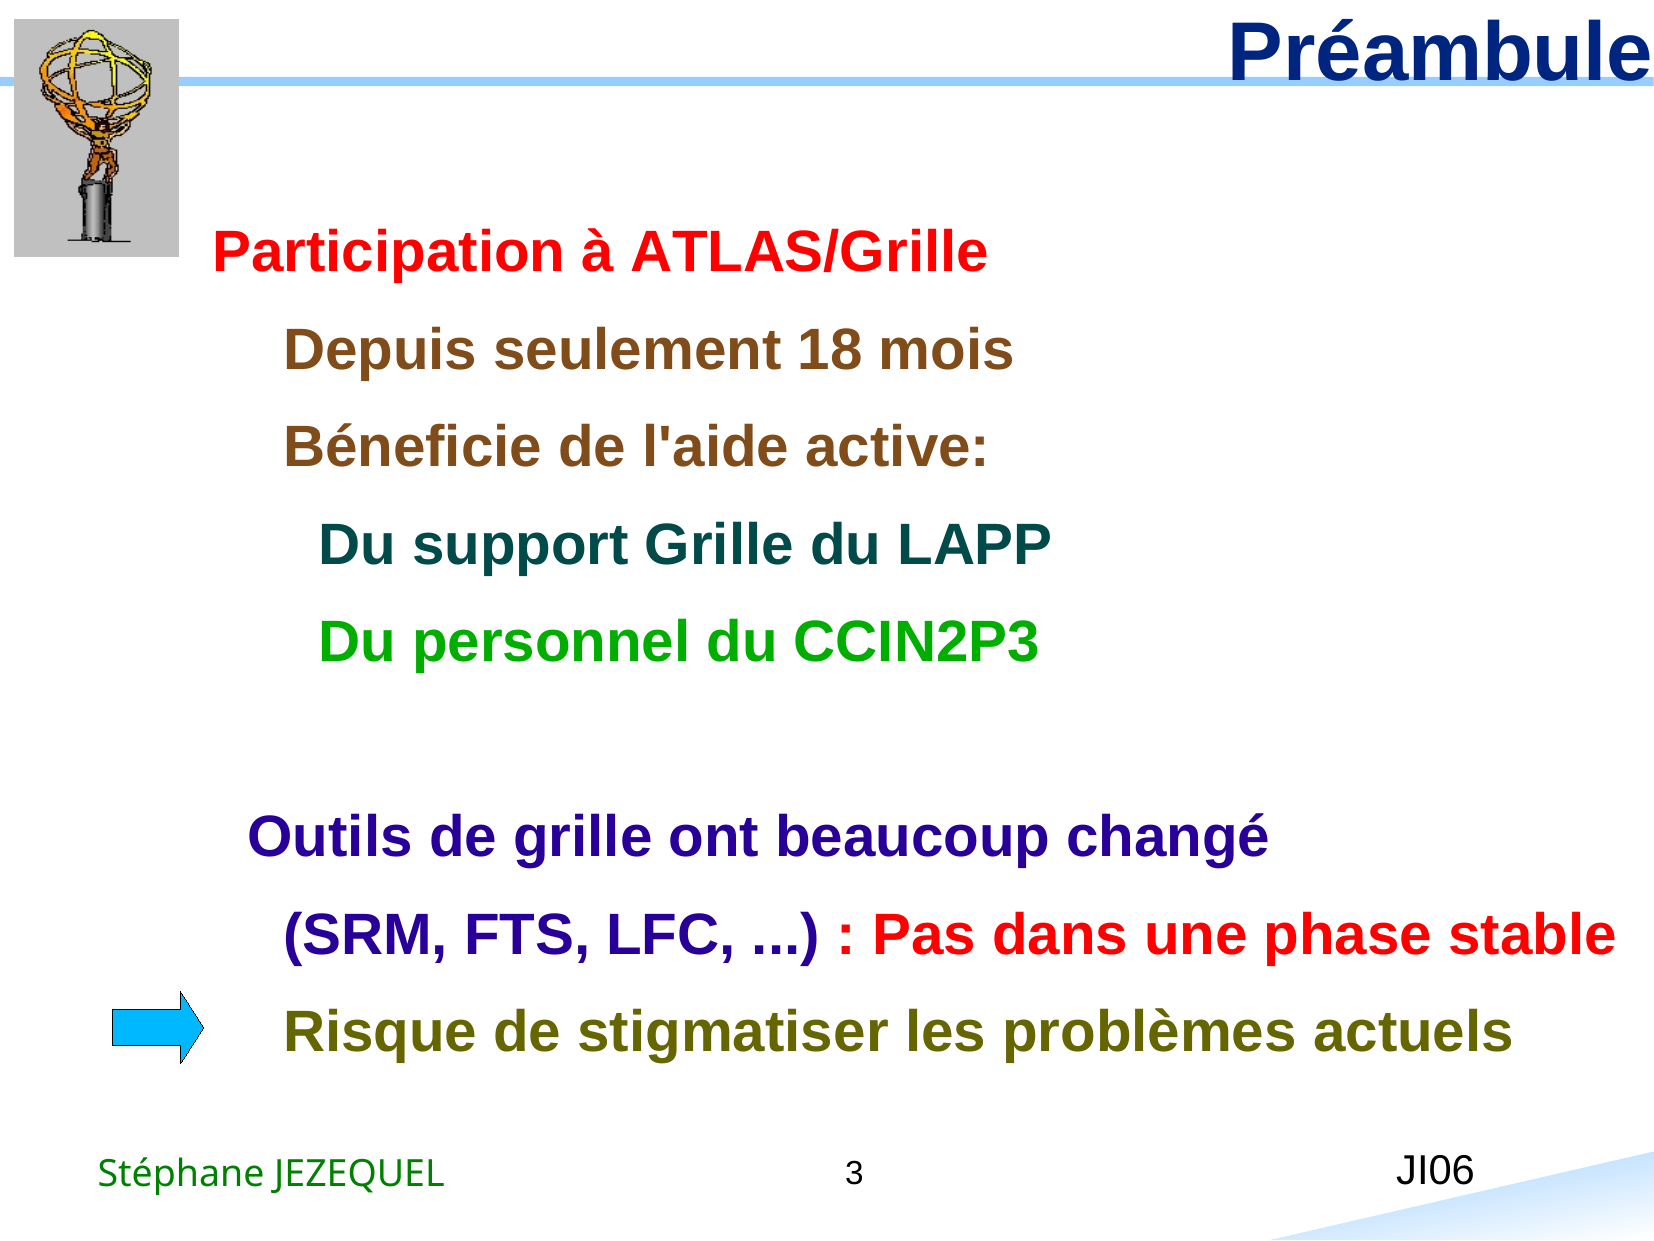

# Préambule
Participation à ATLAS/Grille
Depuis seulement 18 mois
Béneficie de l'aide active:
Du support Grille du LAPP
Du personnel du CCIN2P3
Outils de grille ont beaucoup changé
(SRM, FTS, LFC, ...) : Pas dans une phase stable
Risque de stigmatiser les problèmes actuels